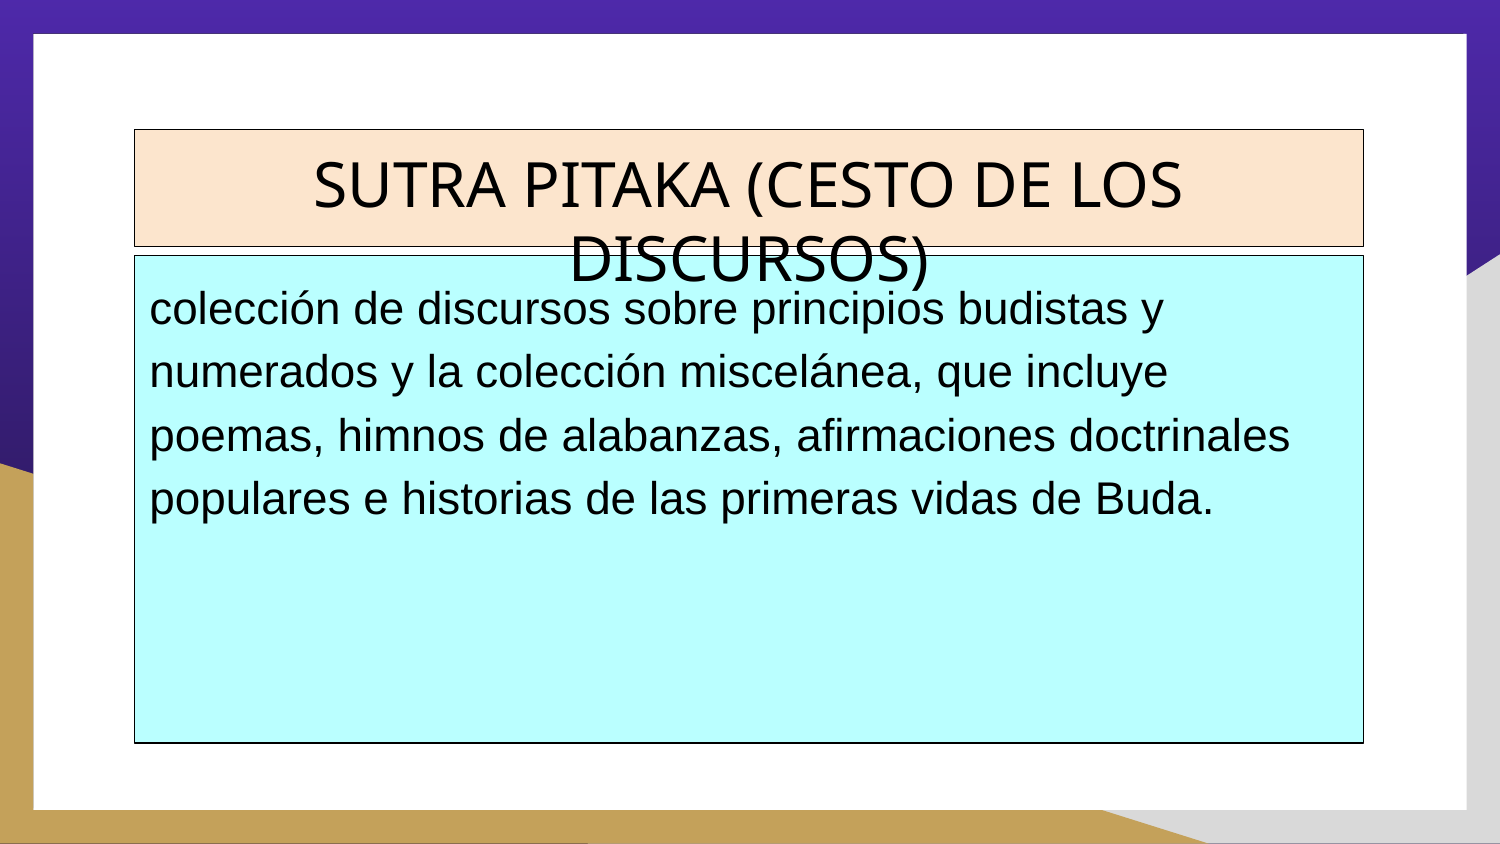

SUTRA PITAKA (CESTO DE LOS DISCURSOS)
# colección de discursos sobre principios budistas y numerados y la colección miscelánea, que incluye poemas, himnos de alabanzas, afirmaciones doctrinales populares e historias de las primeras vidas de Buda.